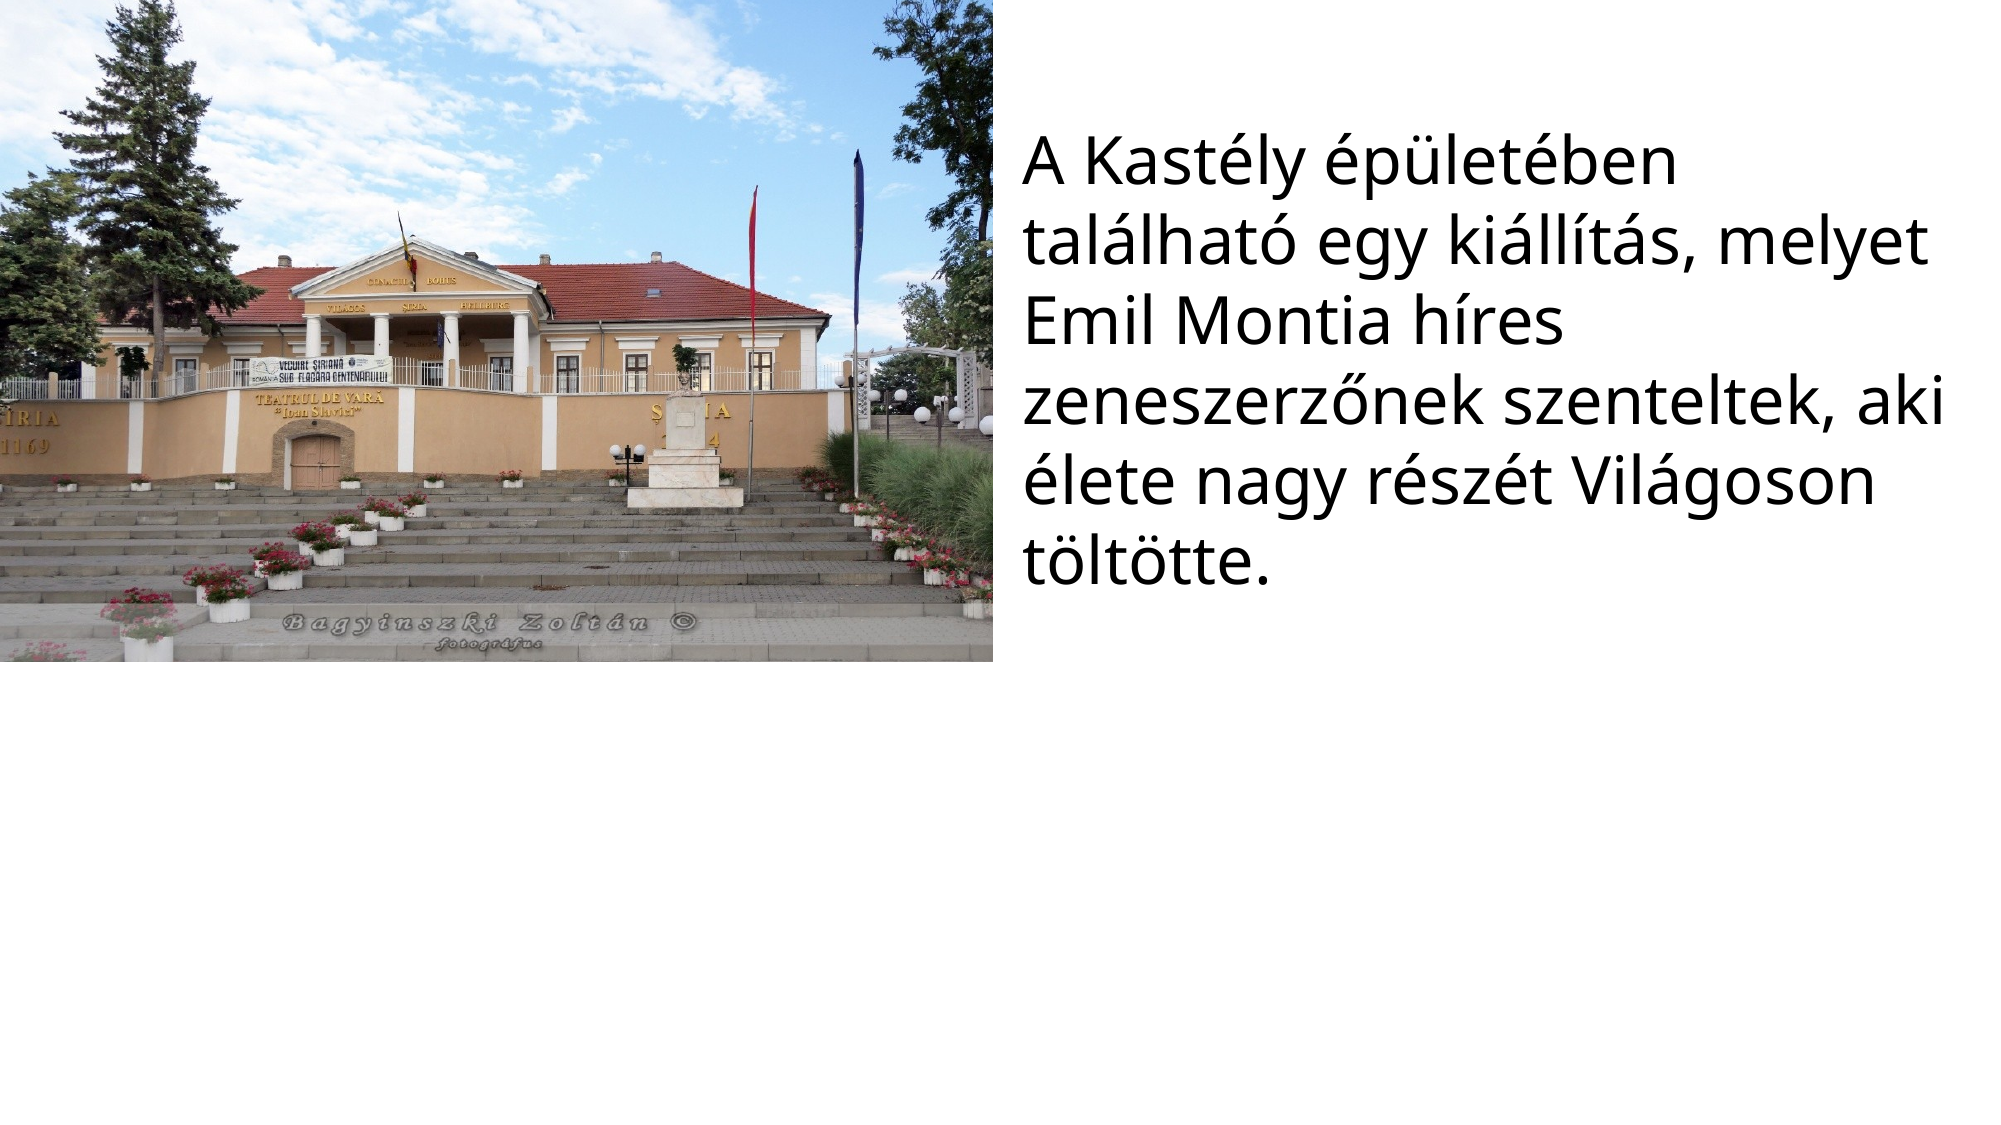

A Kastély épületében található egy kiállítás, melyet Emil Montia híres zeneszerzőnek szenteltek, aki élete nagy részét Világoson töltötte.